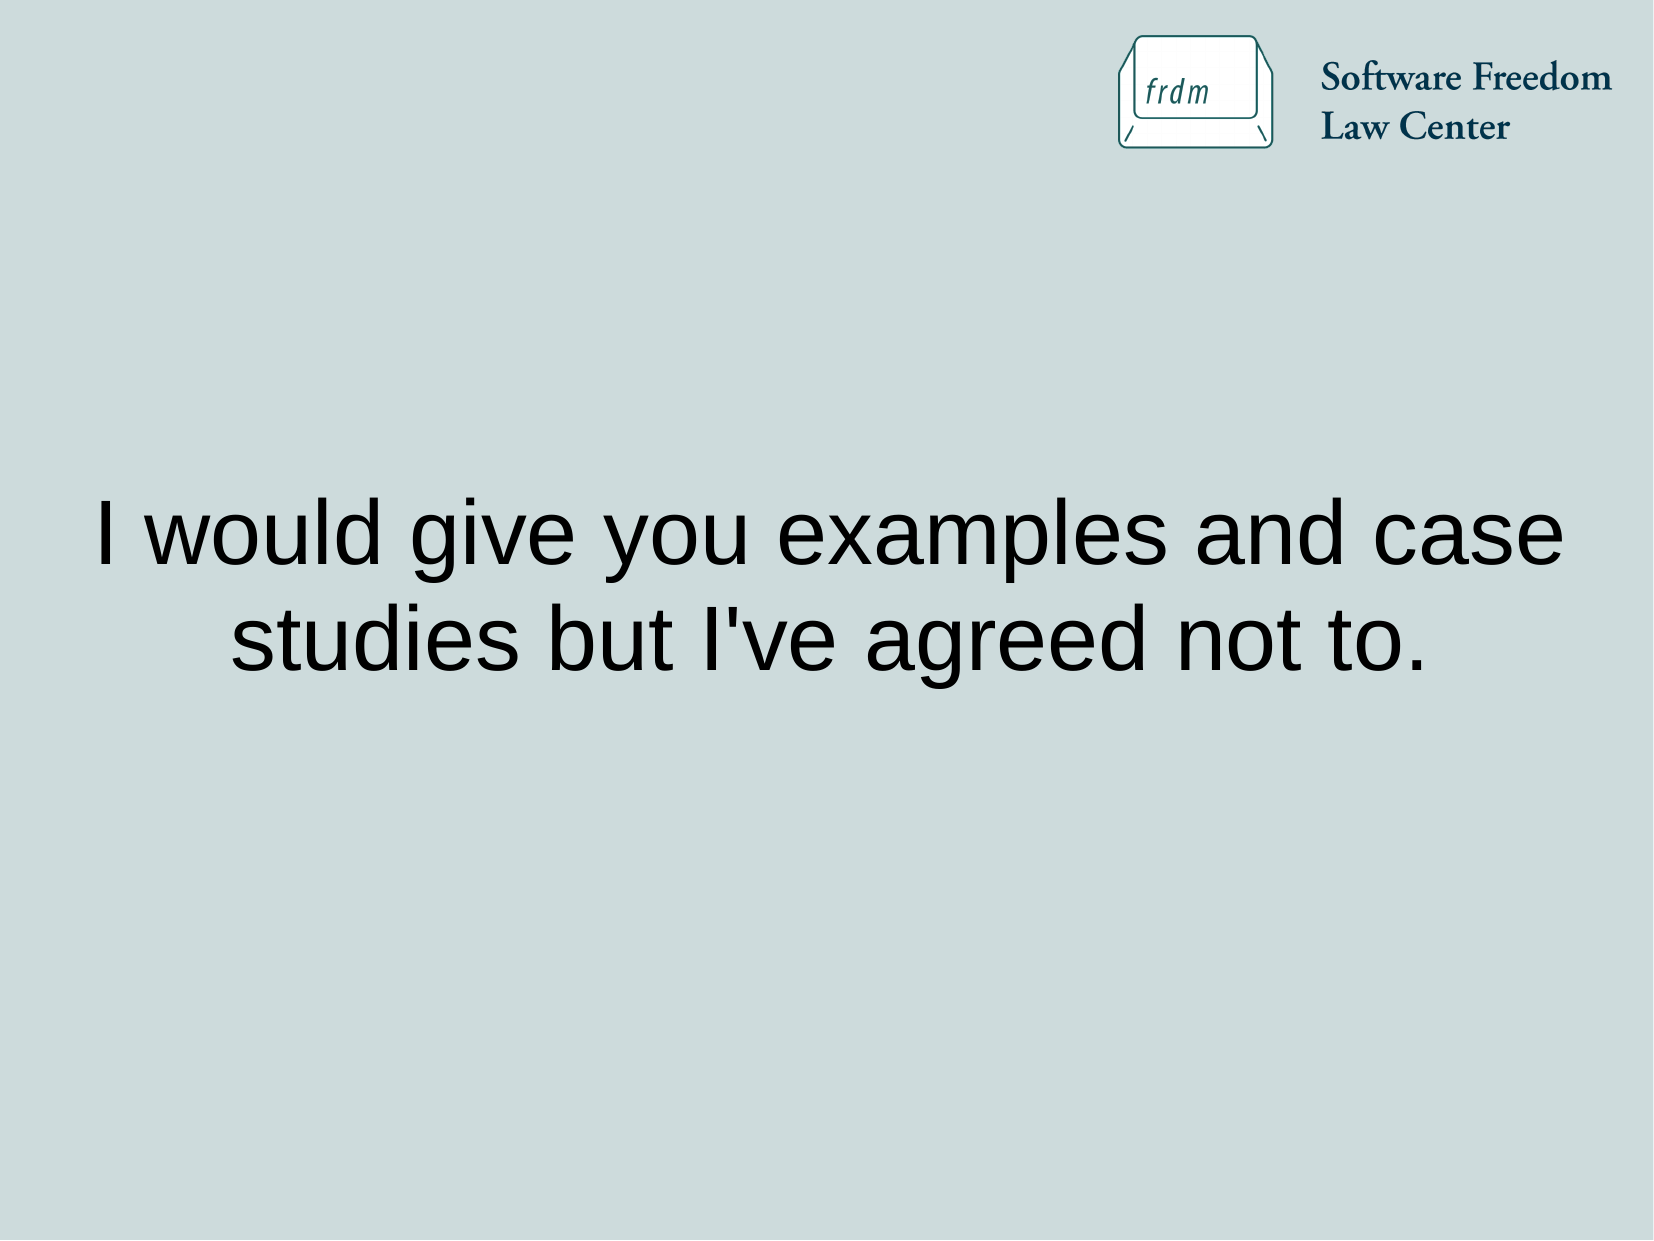

# I would give you examples and case studies but I've agreed not to.